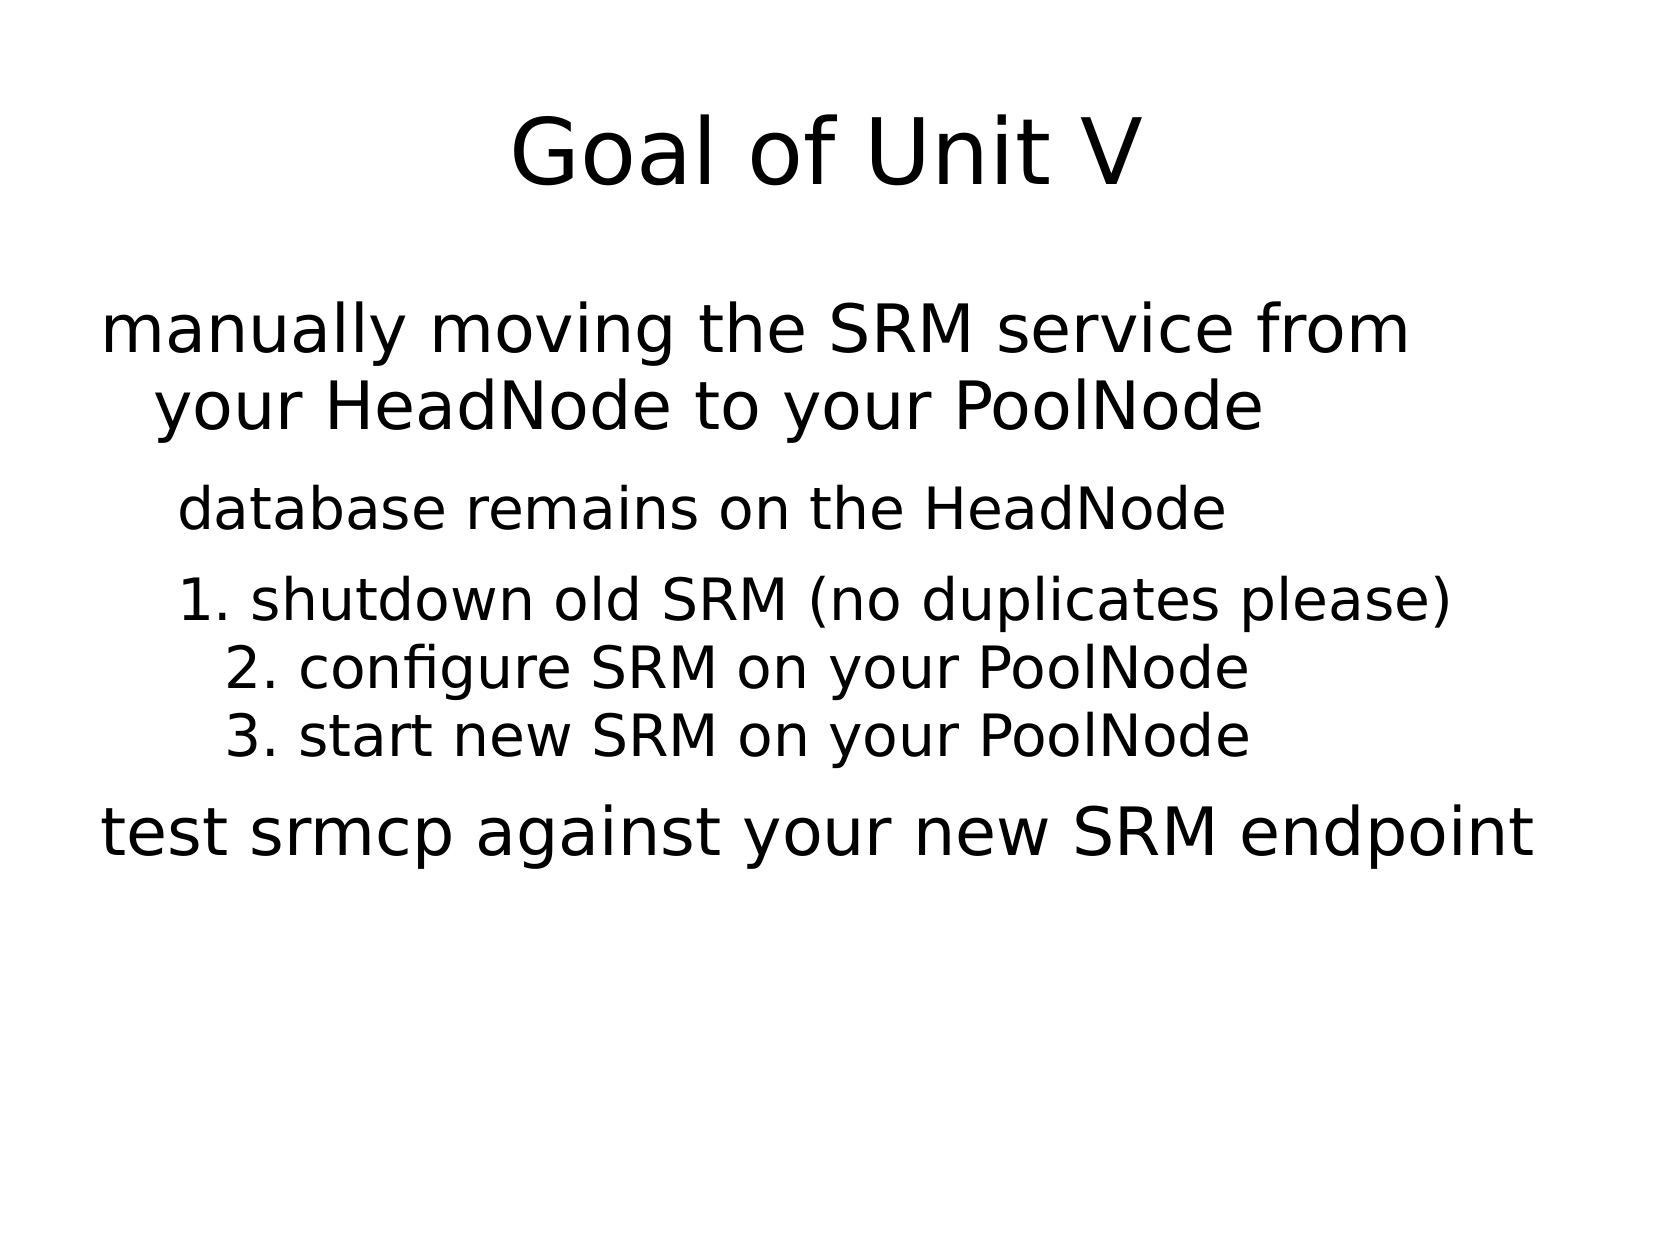

# Goal of Unit V
manually moving the SRM service from your HeadNode to your PoolNode
database remains on the HeadNode
1. shutdown old SRM (no duplicates please)
2. configure SRM on your PoolNode
3. start new SRM on your PoolNode
test srmcp against your new SRM endpoint